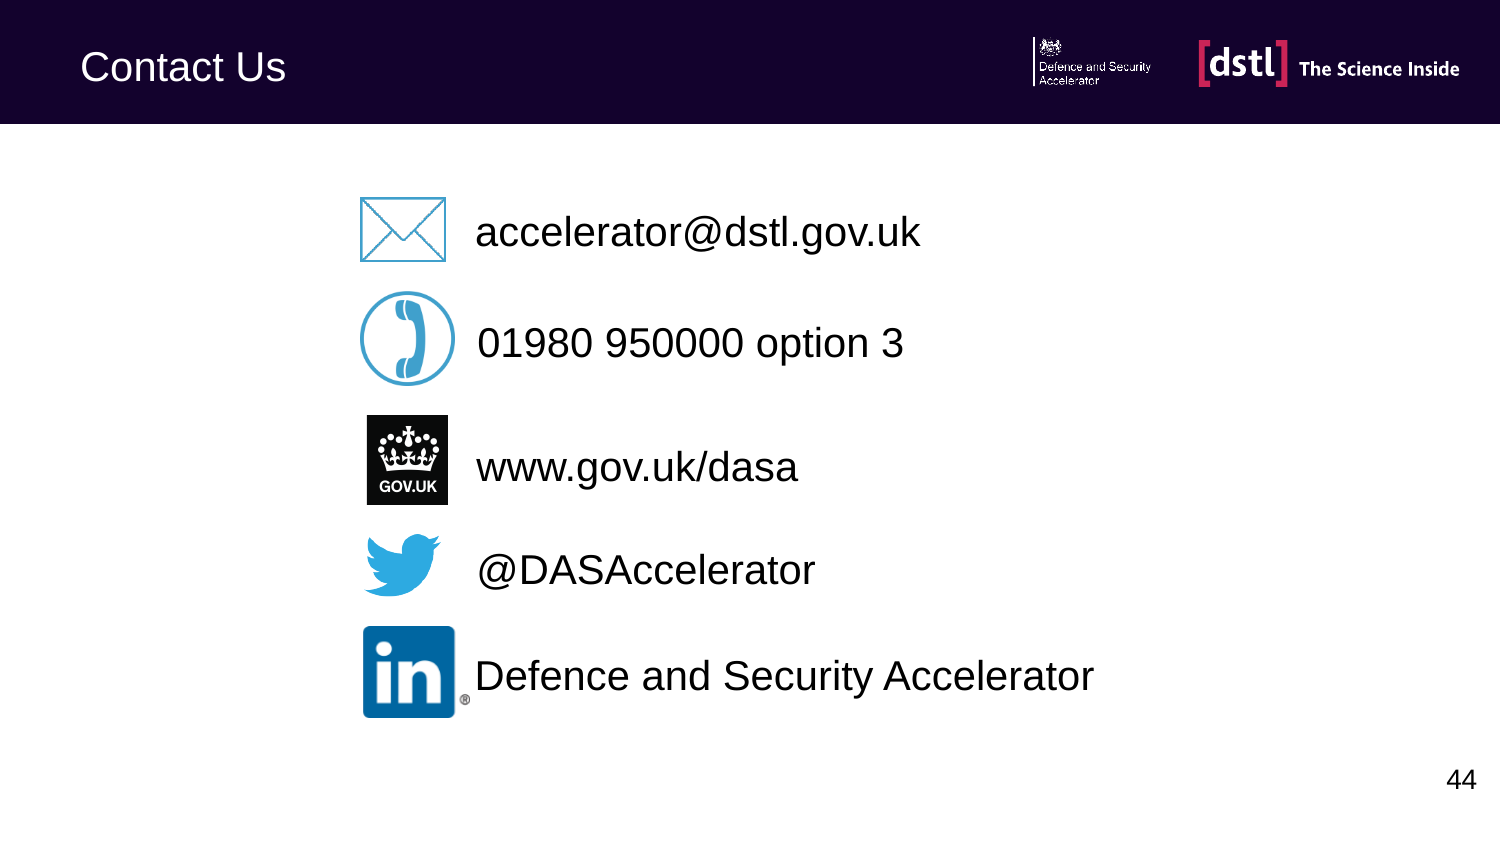

Contact Us
accelerator@dstl.gov.uk
01980 950000 option 3
www.gov.uk/dasa
@DASAccelerator
Defence and Security Accelerator